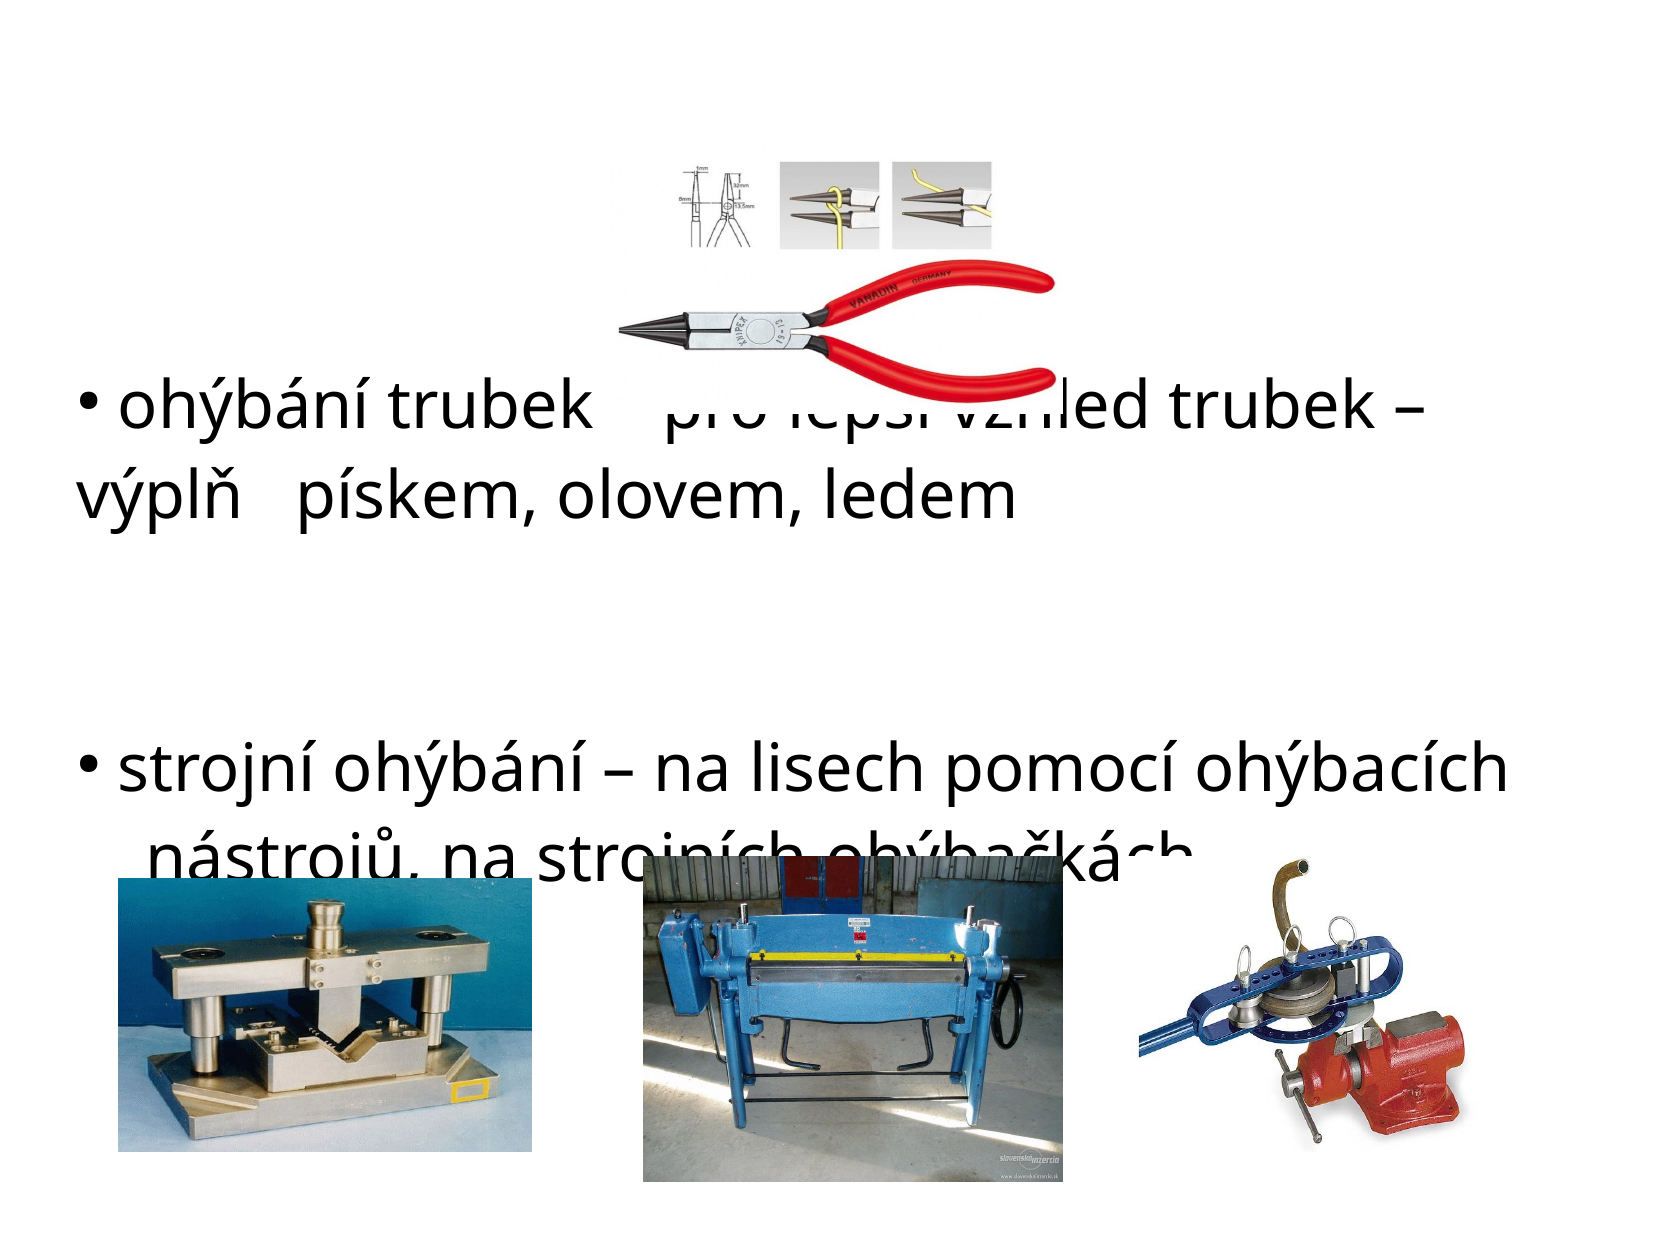

# ohýbání slabých drátů – pomocí kleští
 ohýbání trubek – pro lepší vzhled trubek – výplň pískem, olovem, ledem
 strojní ohýbání – na lisech pomocí ohýbacích nástrojů, na strojních ohýbačkách